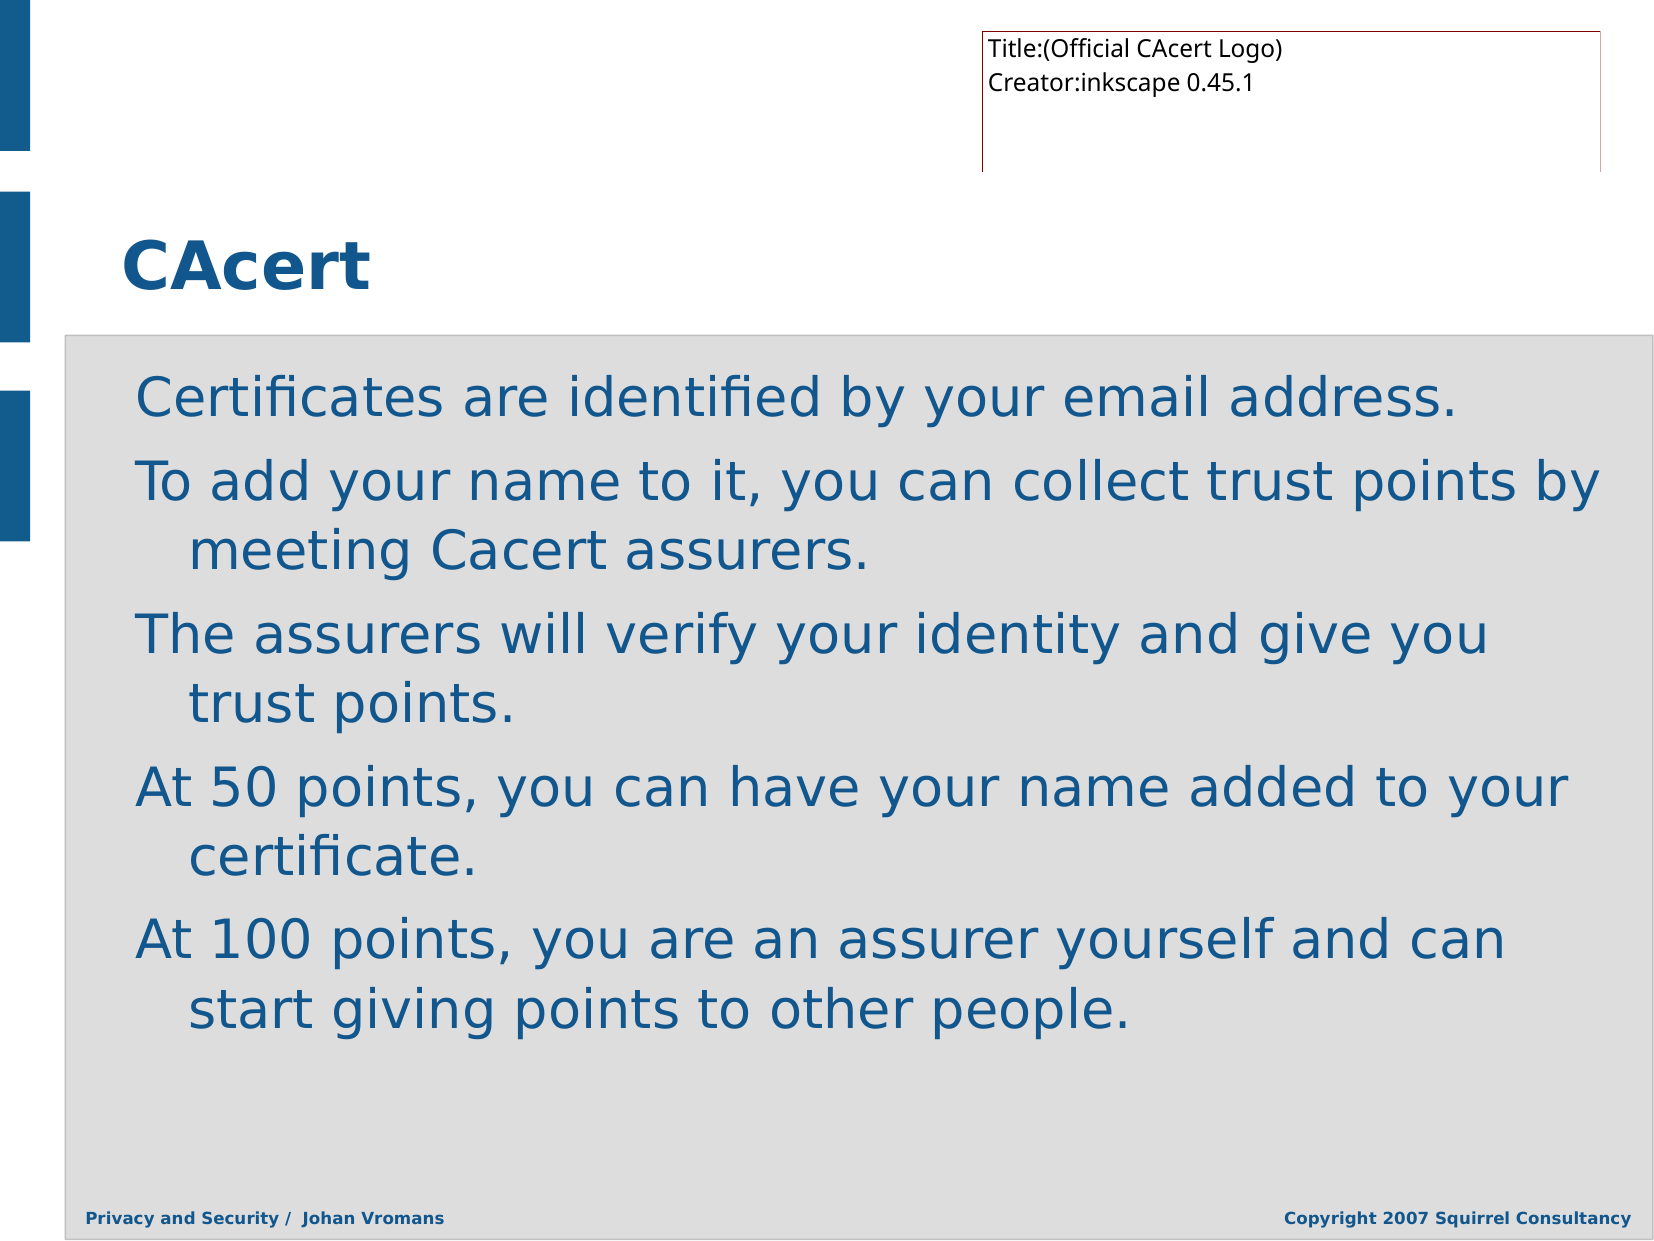

# CAcert
Certificates are identified by your email address.
To add your name to it, you can collect trust points by meeting Cacert assurers.
The assurers will verify your identity and give you trust points.
At 50 points, you can have your name added to your certificate.
At 100 points, you are an assurer yourself and can start giving points to other people.